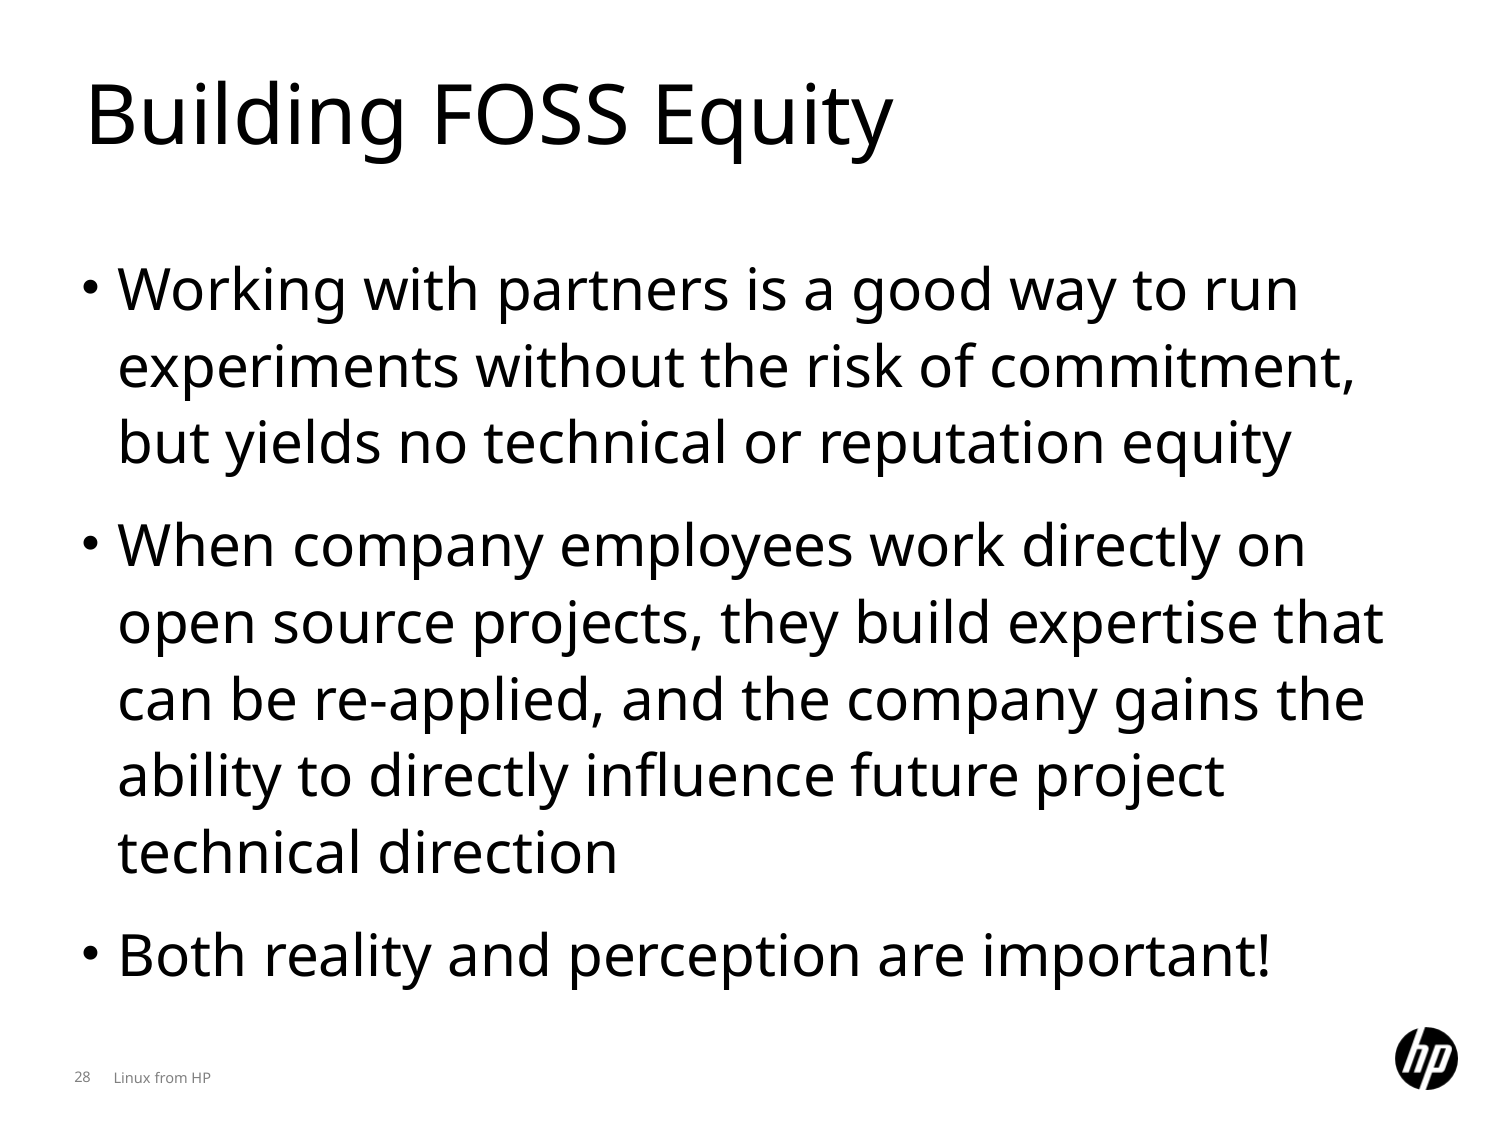

# Building FOSS Equity
Working with partners is a good way to run experiments without the risk of commitment, but yields no technical or reputation equity
When company employees work directly on open source projects, they build expertise that can be re-applied, and the company gains the ability to directly influence future project technical direction
Both reality and perception are important!